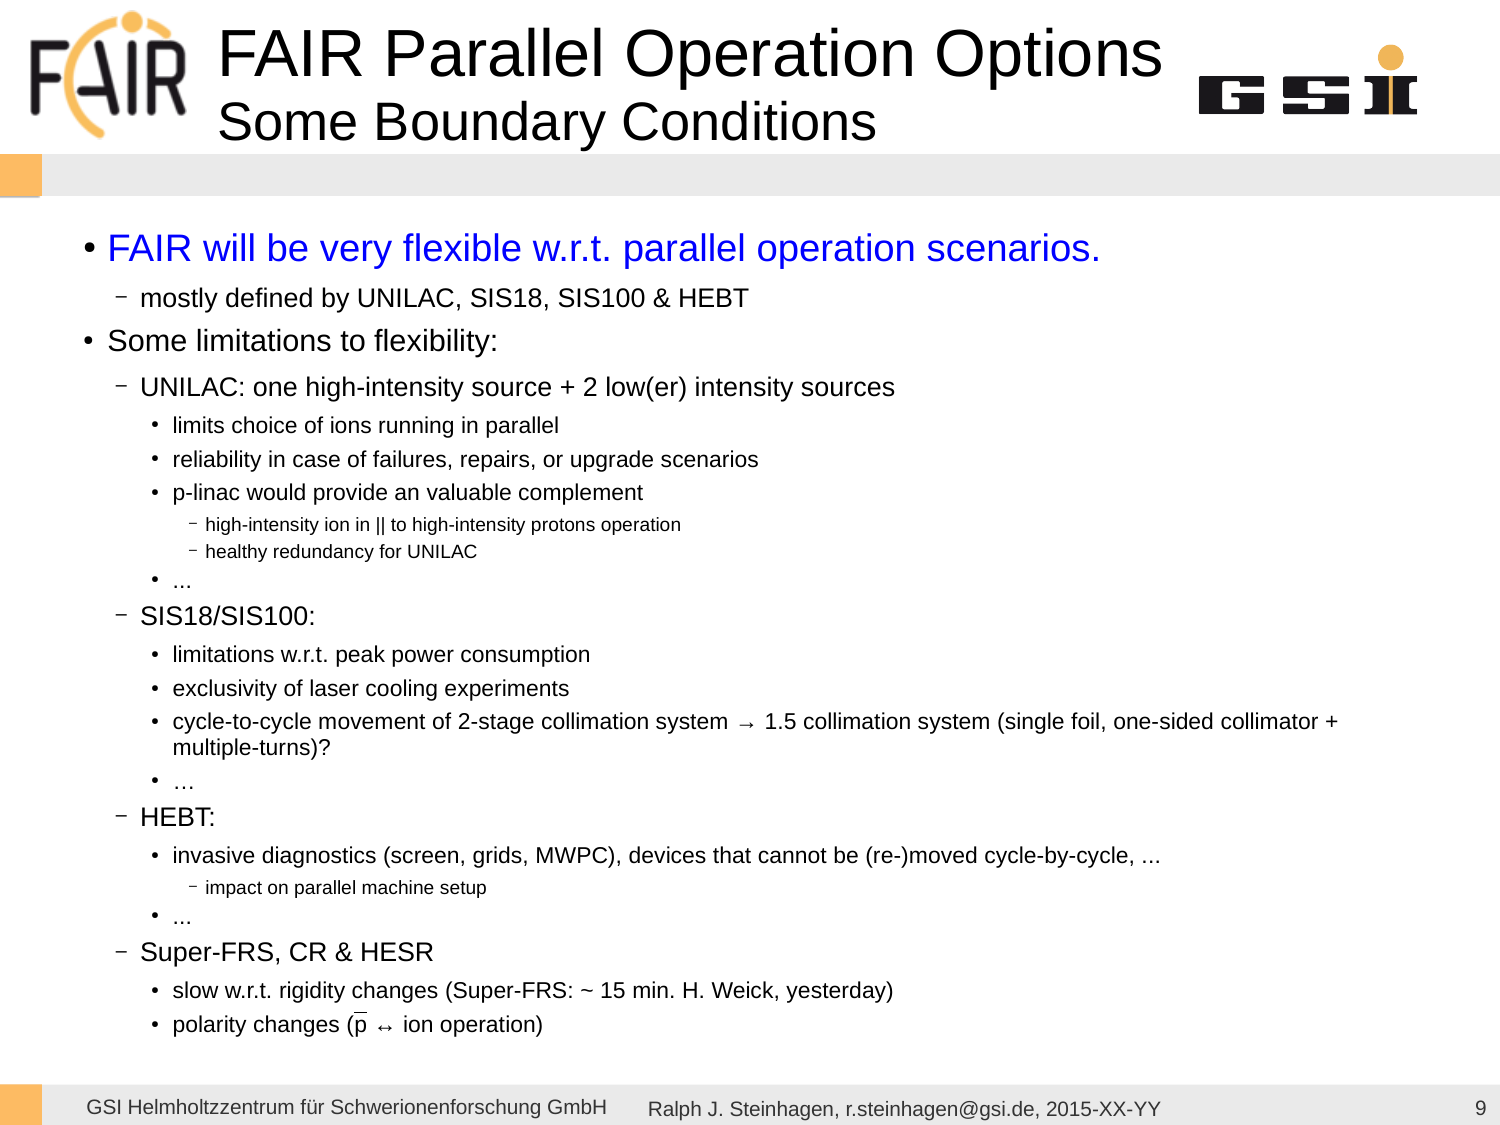

# FAIR Parallel Operation Options Some Boundary Conditions
FAIR will be very flexible w.r.t. parallel operation scenarios.
mostly defined by UNILAC, SIS18, SIS100 & HEBT
Some limitations to flexibility:
UNILAC: one high-intensity source + 2 low(er) intensity sources
limits choice of ions running in parallel
reliability in case of failures, repairs, or upgrade scenarios
p-linac would provide an valuable complement
high-intensity ion in || to high-intensity protons operation
healthy redundancy for UNILAC
...
SIS18/SIS100:
limitations w.r.t. peak power consumption
exclusivity of laser cooling experiments
cycle-to-cycle movement of 2-stage collimation system → 1.5 collimation system (single foil, one-sided collimator + multiple-turns)?
…
HEBT:
invasive diagnostics (screen, grids, MWPC), devices that cannot be (re-)moved cycle-by-cycle, ...
impact on parallel machine setup
...
Super-FRS, CR & HESR
slow w.r.t. rigidity changes (Super-FRS: ~ 15 min. H. Weick, yesterday)
polarity changes (p ↔ ion operation)